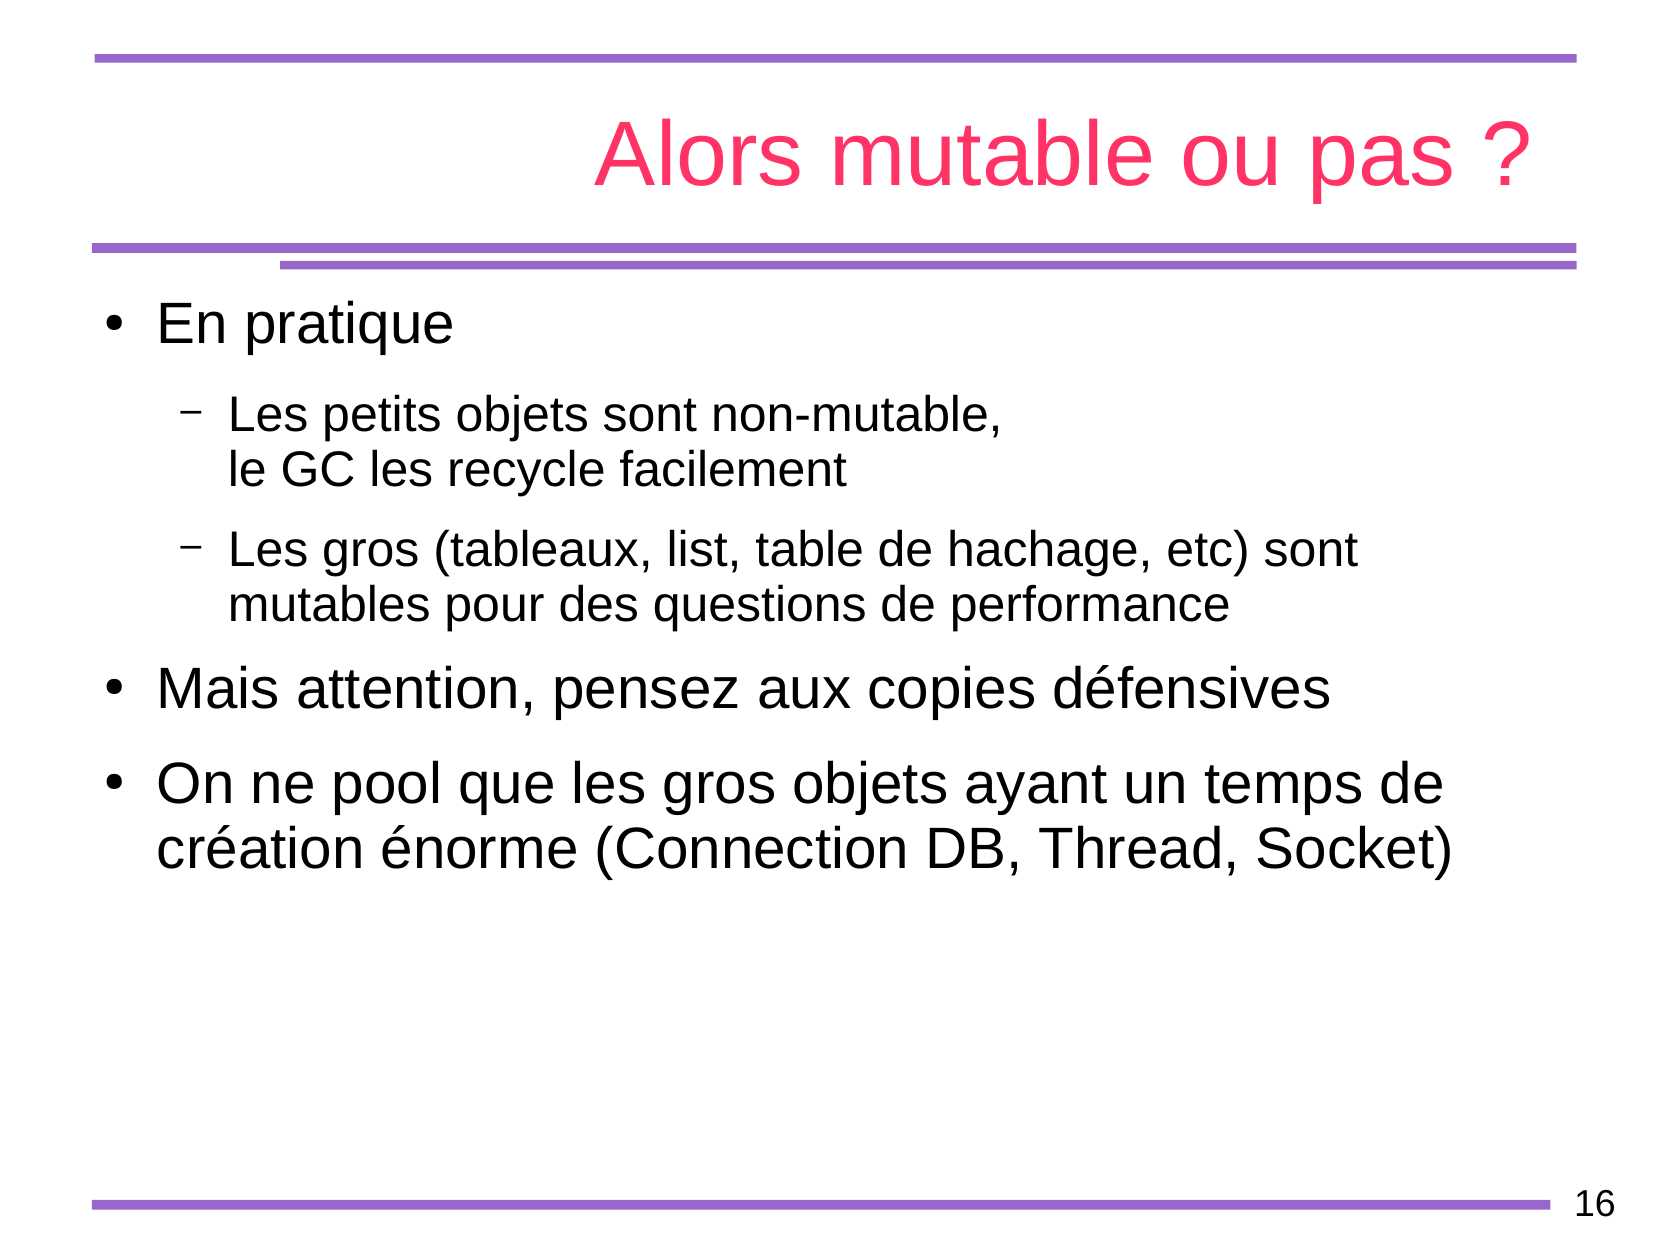

# Alors mutable ou pas ?
En pratique
Les petits objets sont non-mutable,
le GC les recycle facilement
Les gros (tableaux, list, table de hachage, etc) sont mutables pour des questions de performance
Mais attention, pensez aux copies défensives
On ne pool que les gros objets ayant un temps de création énorme (Connection DB, Thread, Socket)